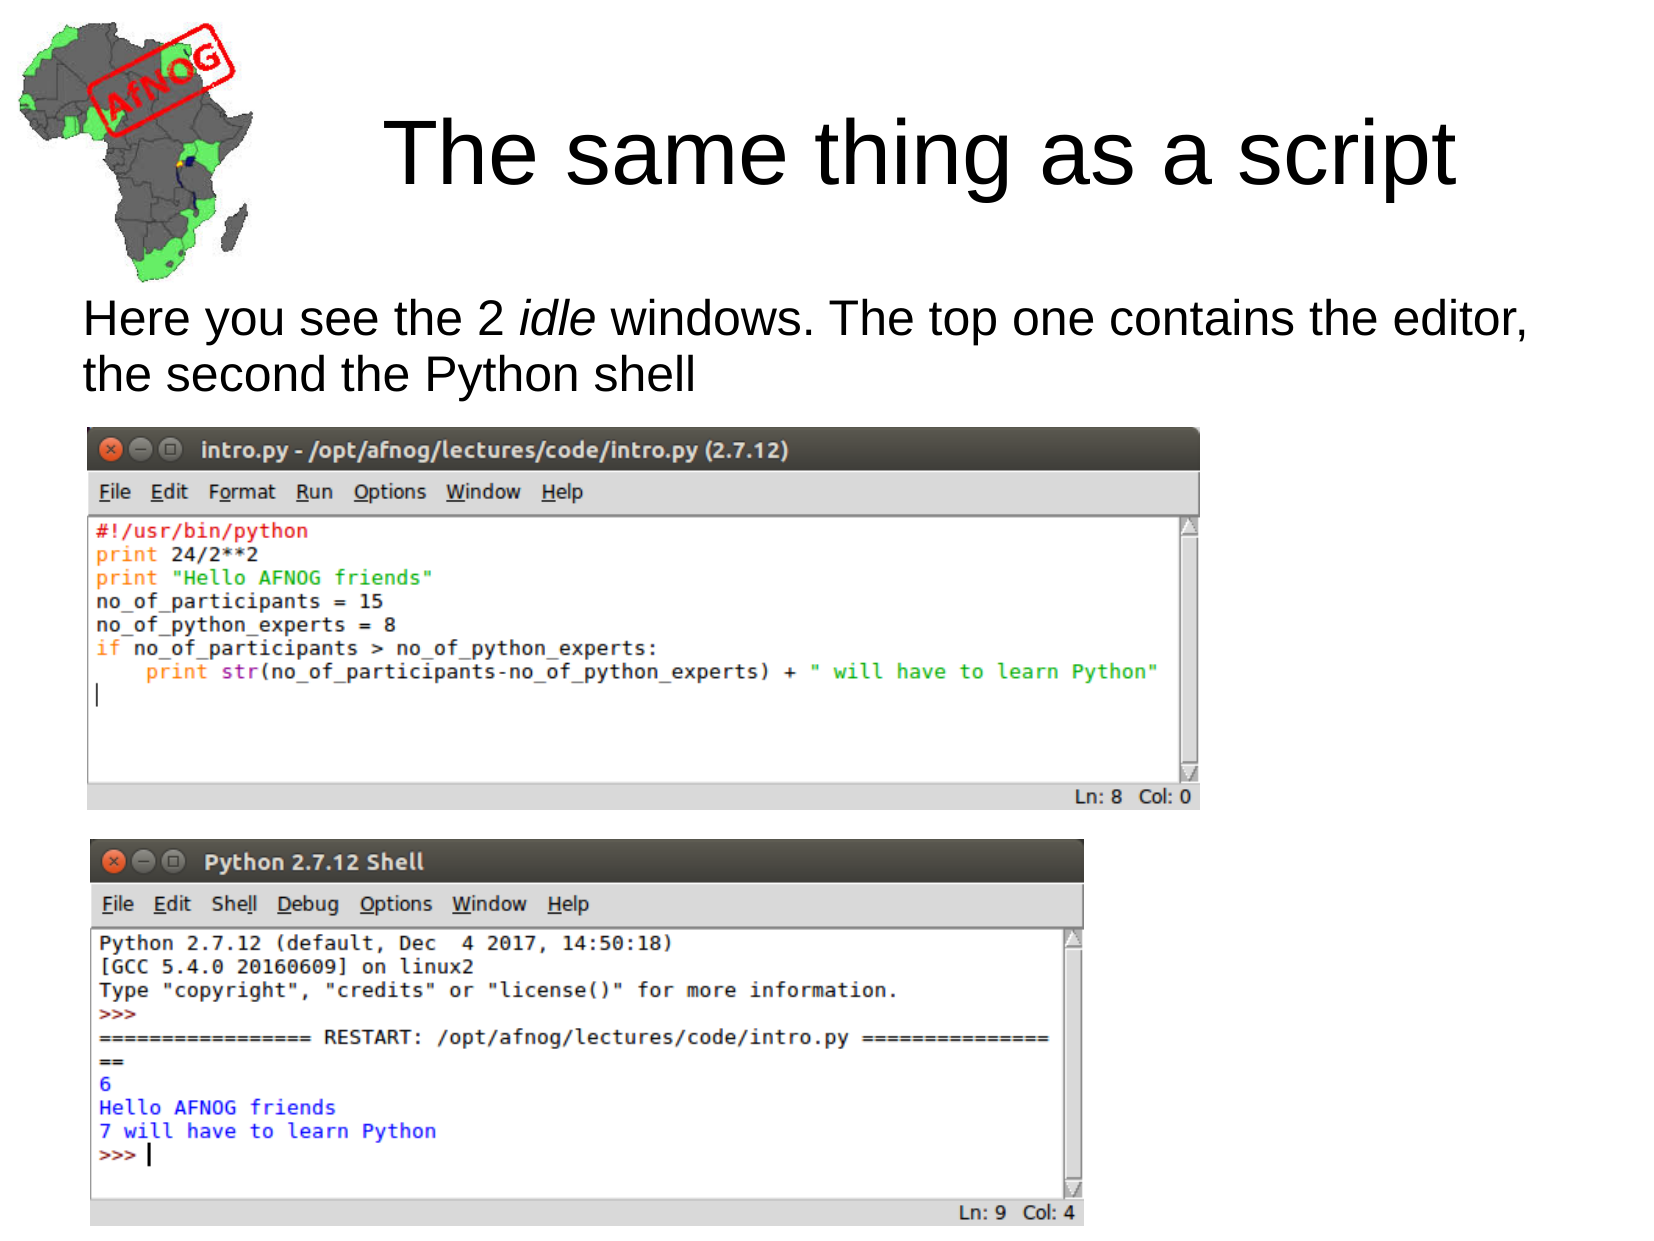

# The same thing as a script
Here you see the 2 idle windows. The top one contains the editor, the second the Python shell